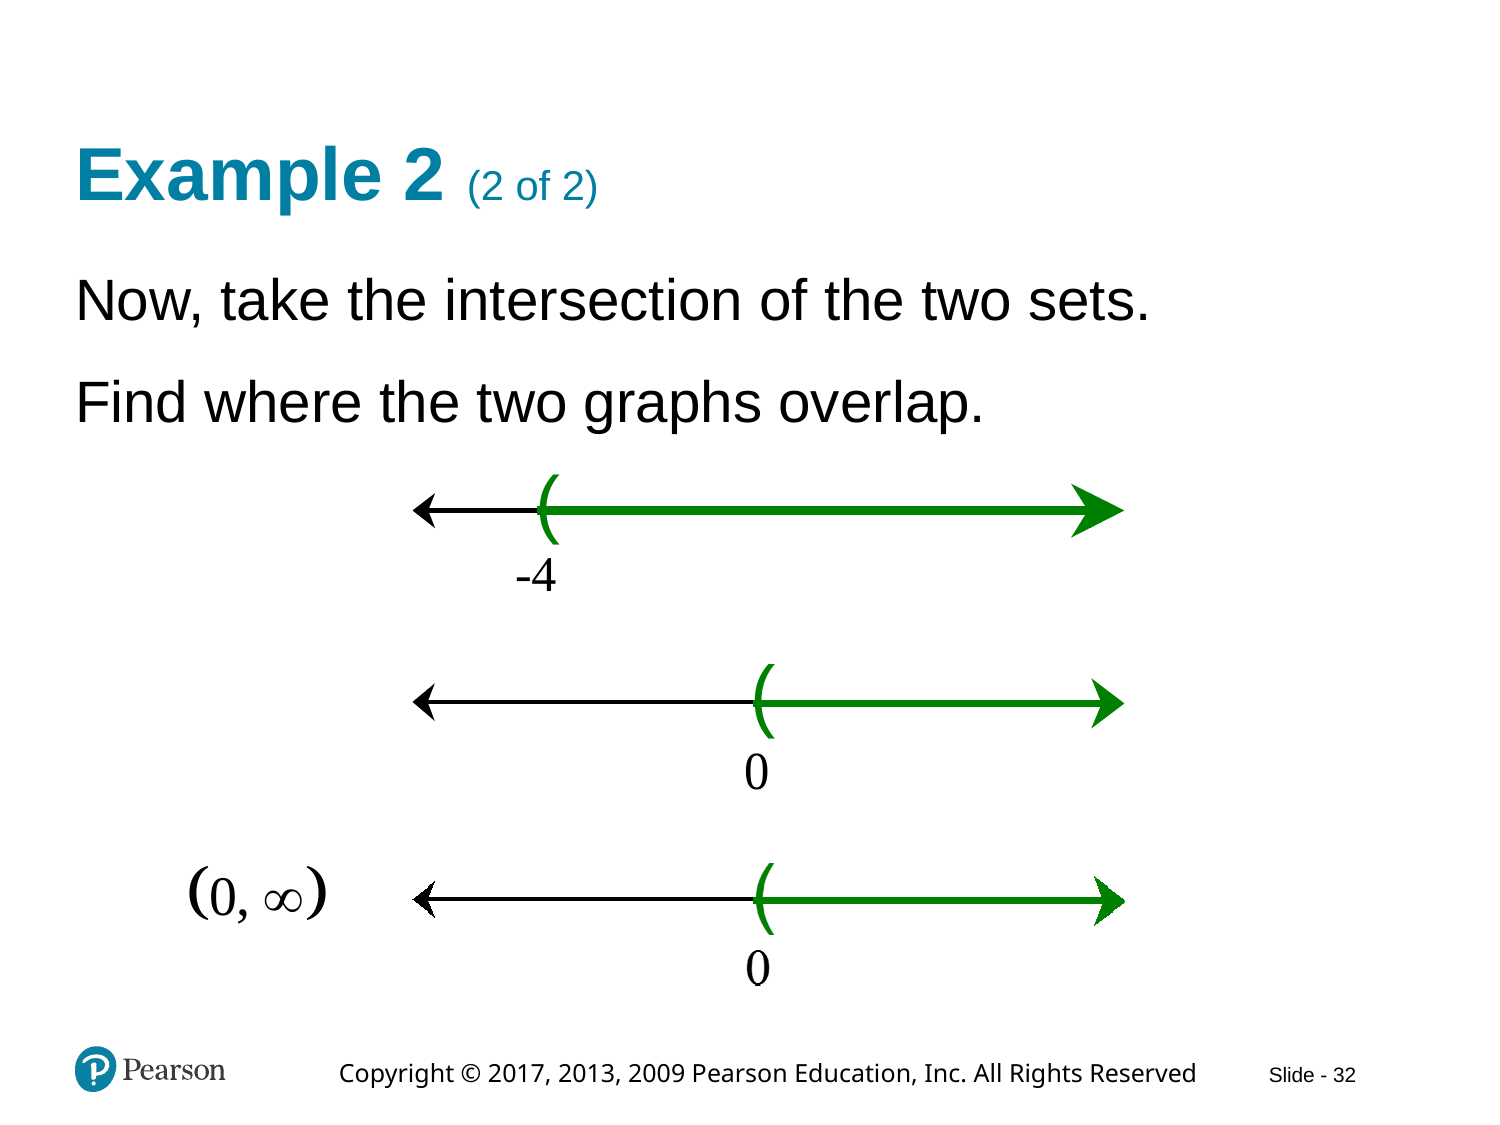

# Example 2 (2 of 2)
Now, take the intersection of the two sets.
Find where the two graphs overlap.